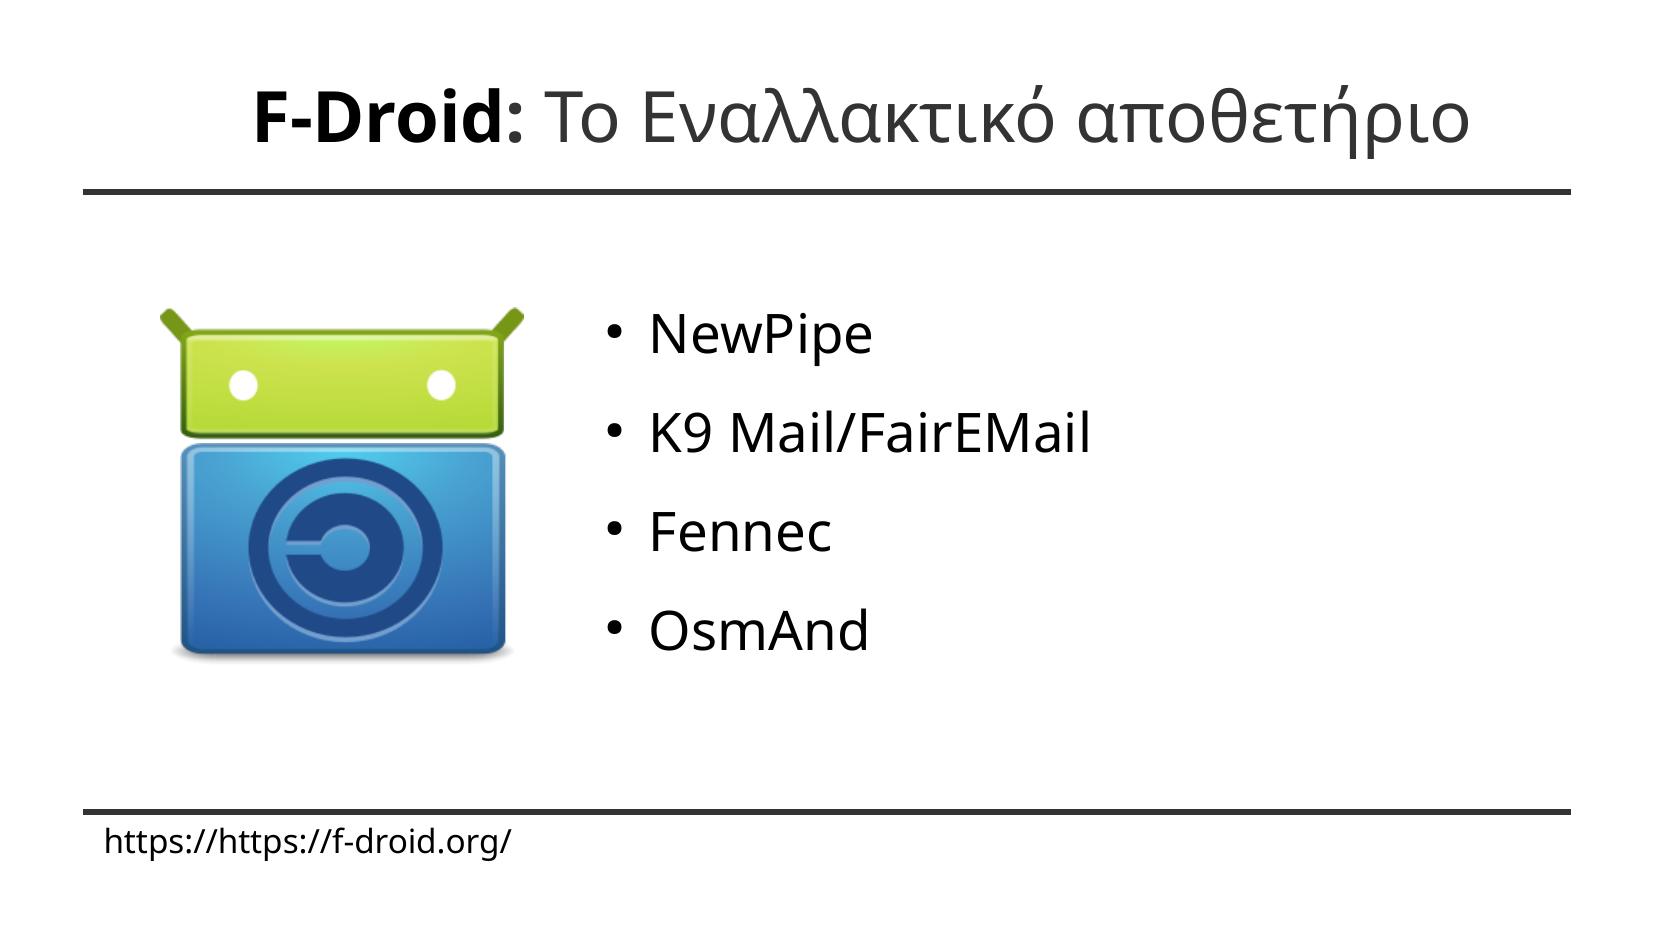

# F-Droid: Το Εναλλακτικό αποθετήριο
NewPipe
K9 Mail/FairEMail
Fennec
OsmAnd
https://https://f-droid.org/